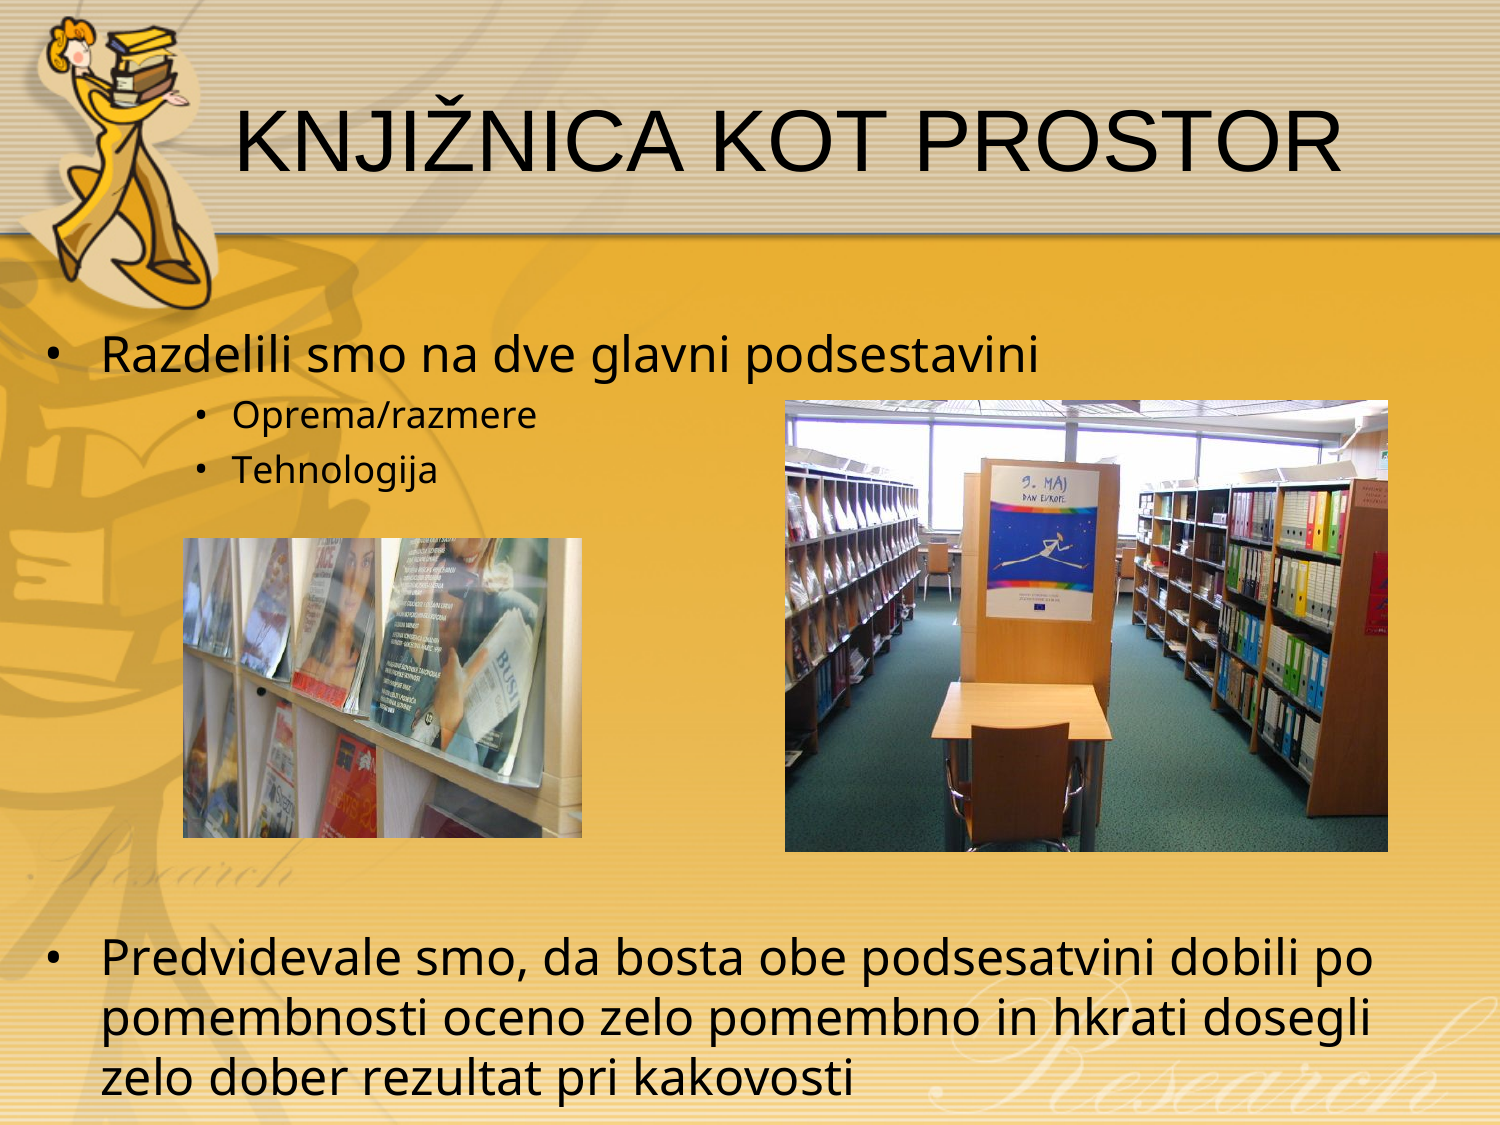

# KNJIŽNICA KOT PROSTOR
Razdelili smo na dve glavni podsestavini
Oprema/razmere
Tehnologija
Predvidevale smo, da bosta obe podsesatvini dobili po pomembnosti oceno zelo pomembno in hkrati dosegli zelo dober rezultat pri kakovosti